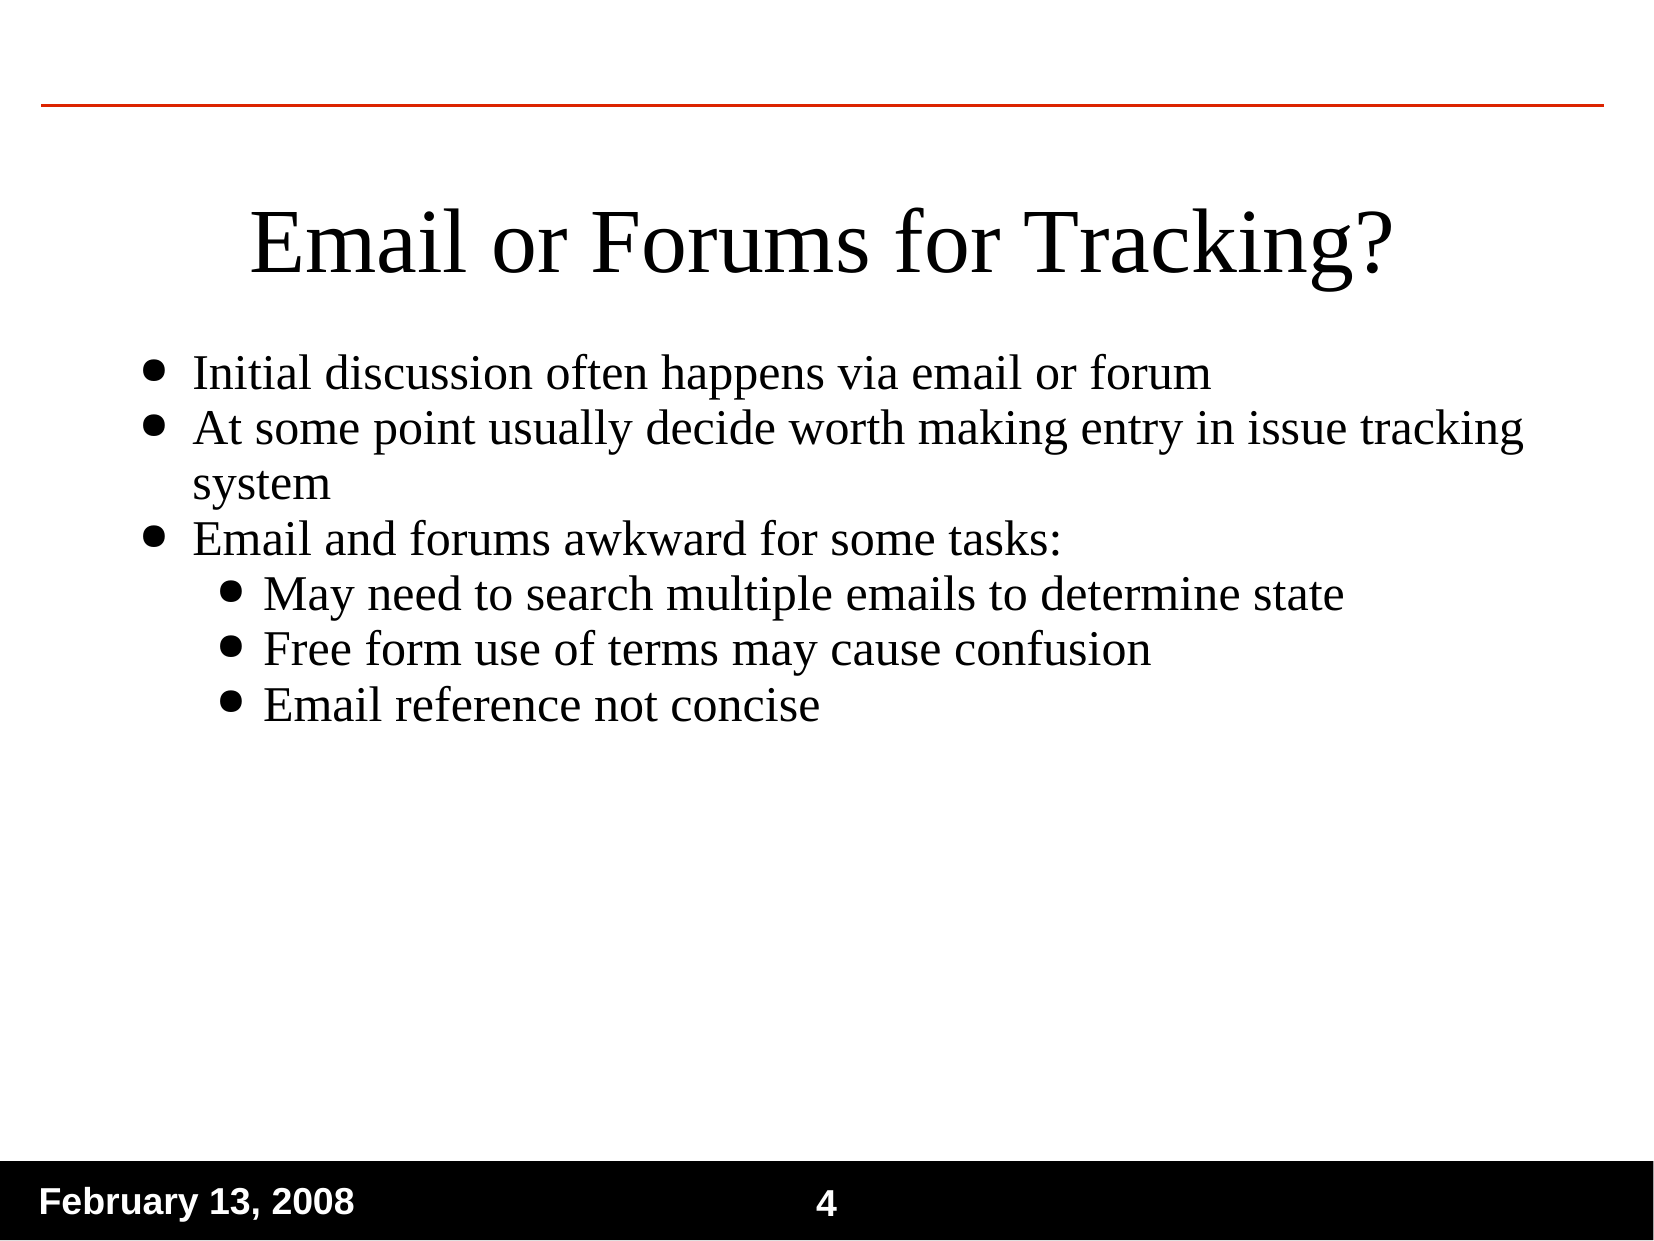

# Email or Forums for Tracking?
Initial discussion often happens via email or forum
At some point usually decide worth making entry in issue tracking system
Email and forums awkward for some tasks:
May need to search multiple emails to determine state
Free form use of terms may cause confusion
Email reference not concise